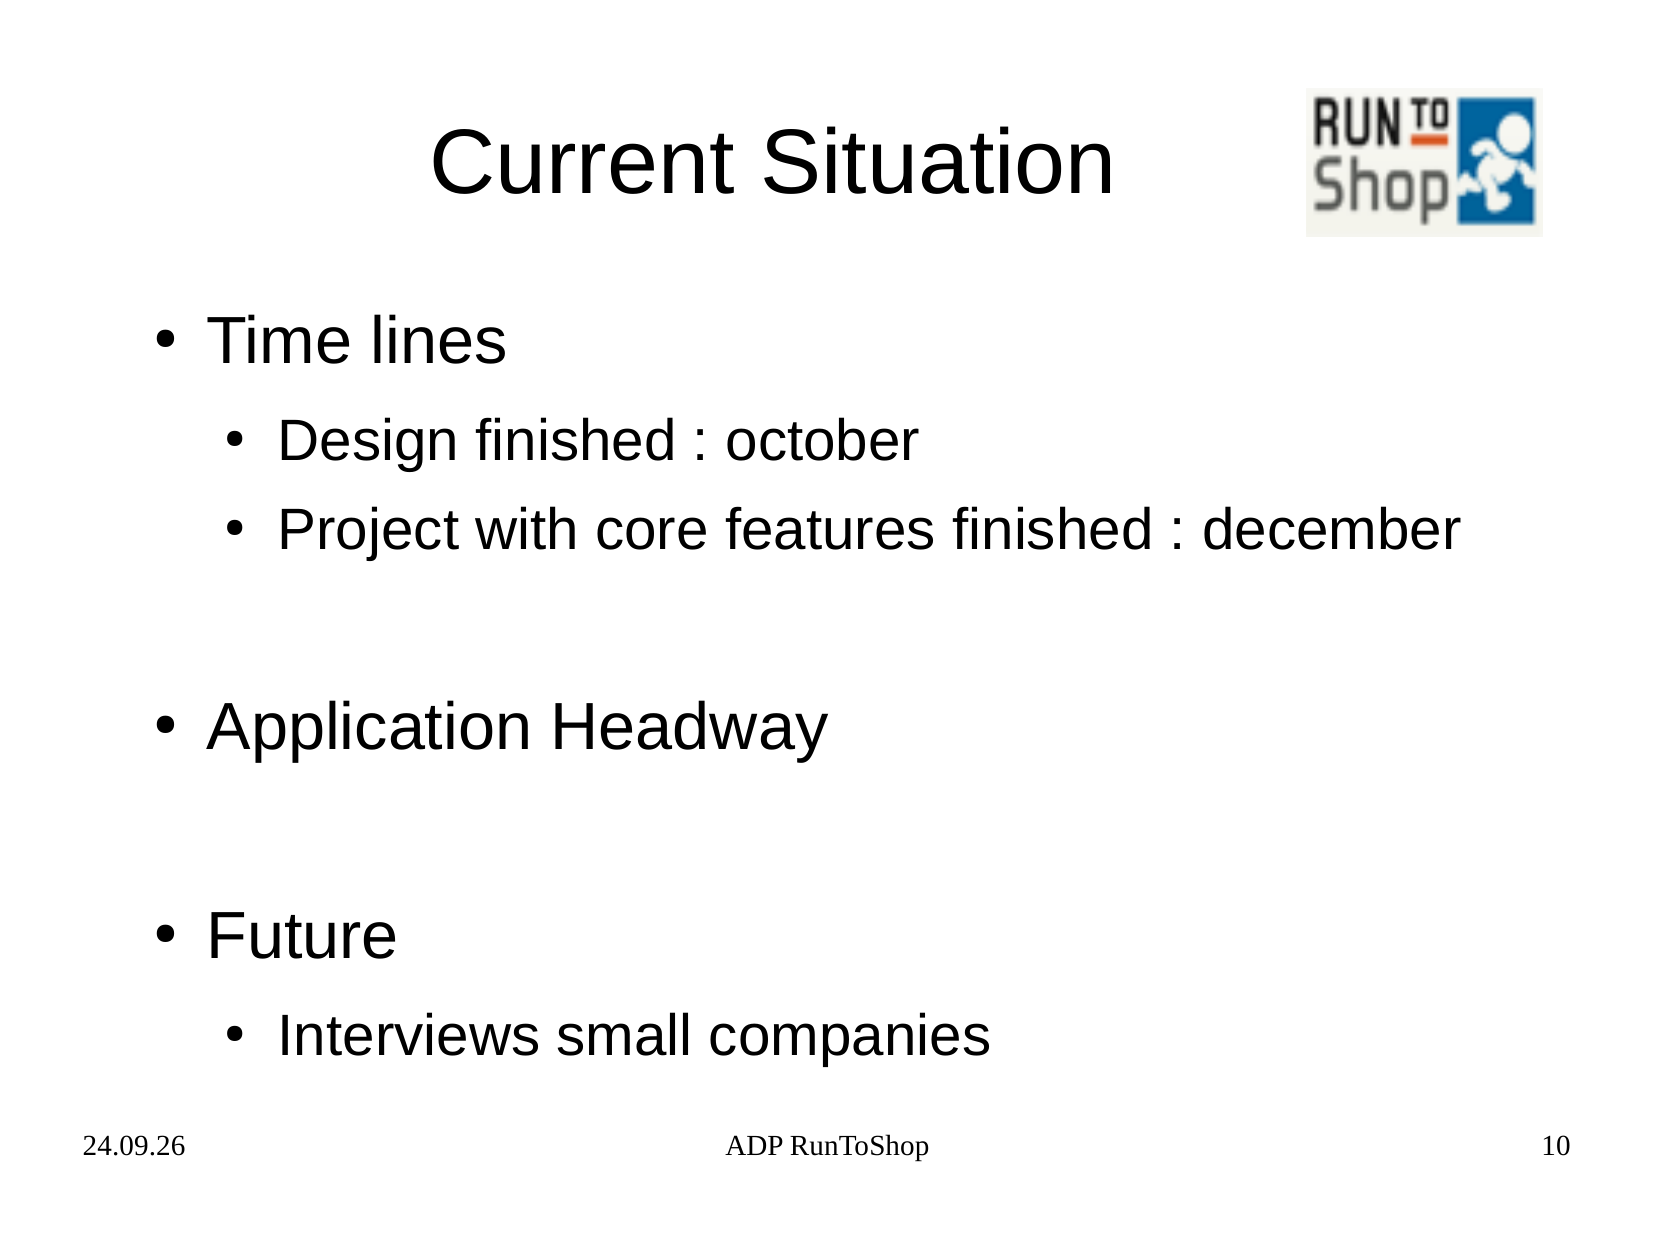

# Current Situation
Time lines
Design finished : october
Project with core features finished : december
Application Headway
Future
Interviews small companies
ADP RunToShop
10